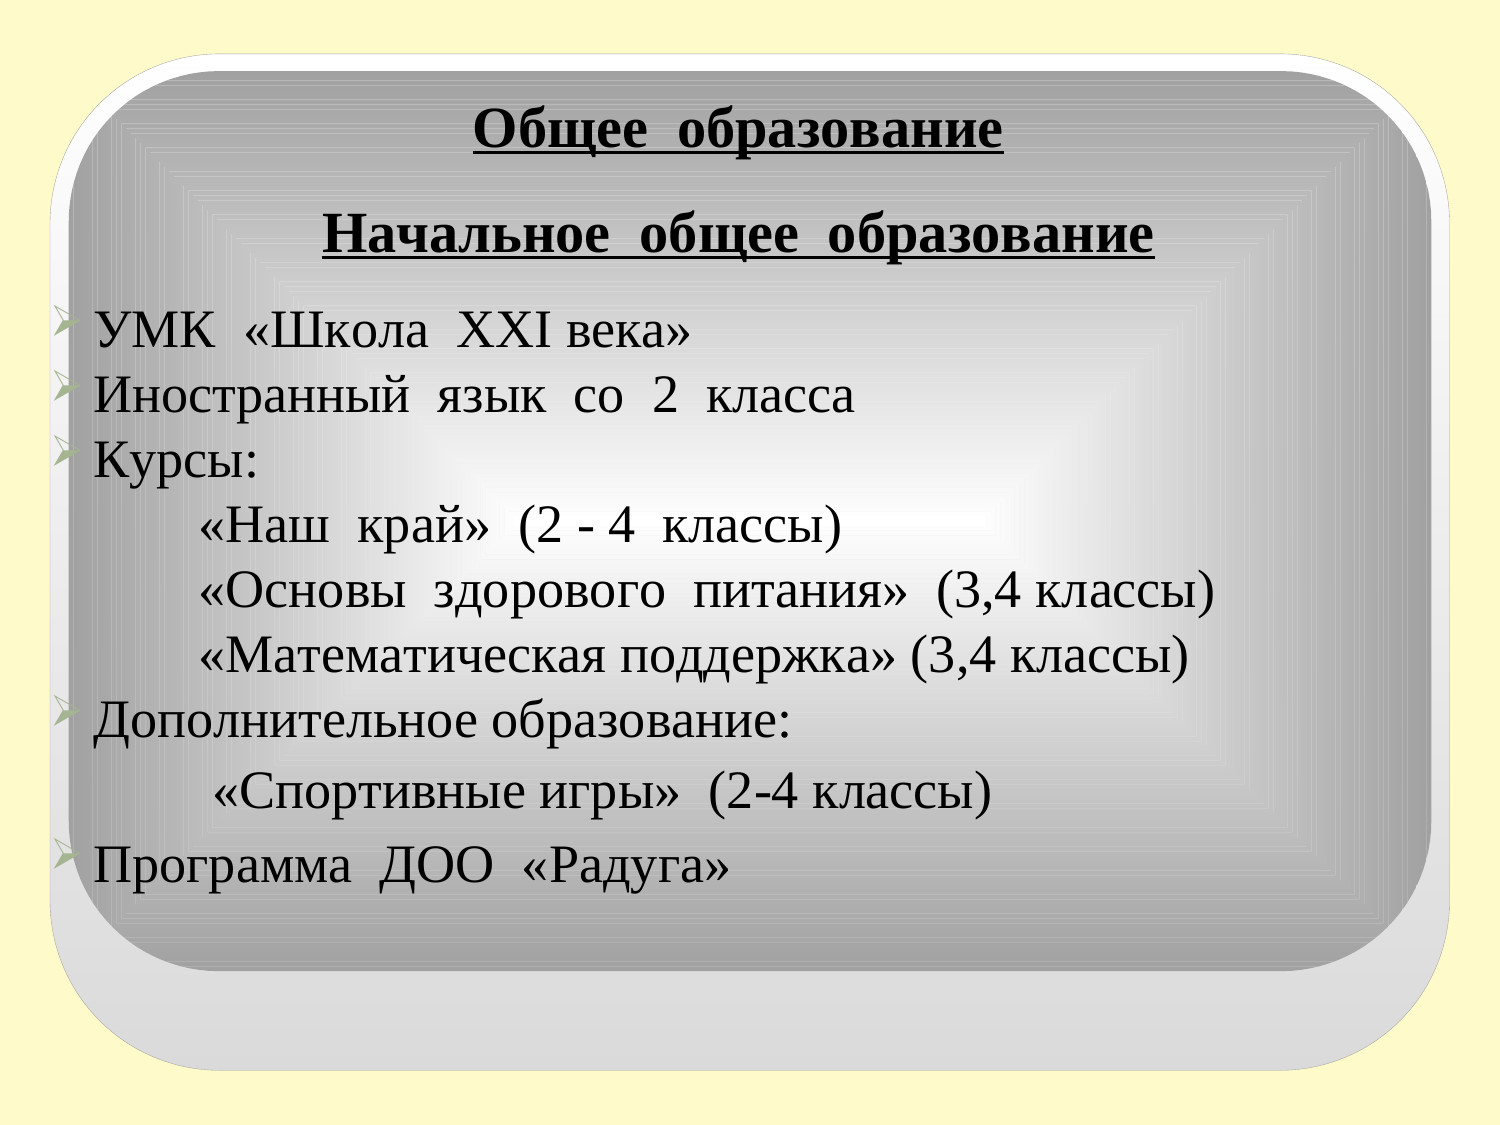

Общее образование
Начальное общее образование
УМК «Школа XXI века»
Иностранный язык со 2 класса
Курсы:
 «Наш край» (2 - 4 классы)
 «Основы здорового питания» (3,4 классы)
 «Математическая поддержка» (3,4 классы)
Дополнительное образование:
 «Спортивные игры» (2-4 классы)
Программа ДОО «Радуга»